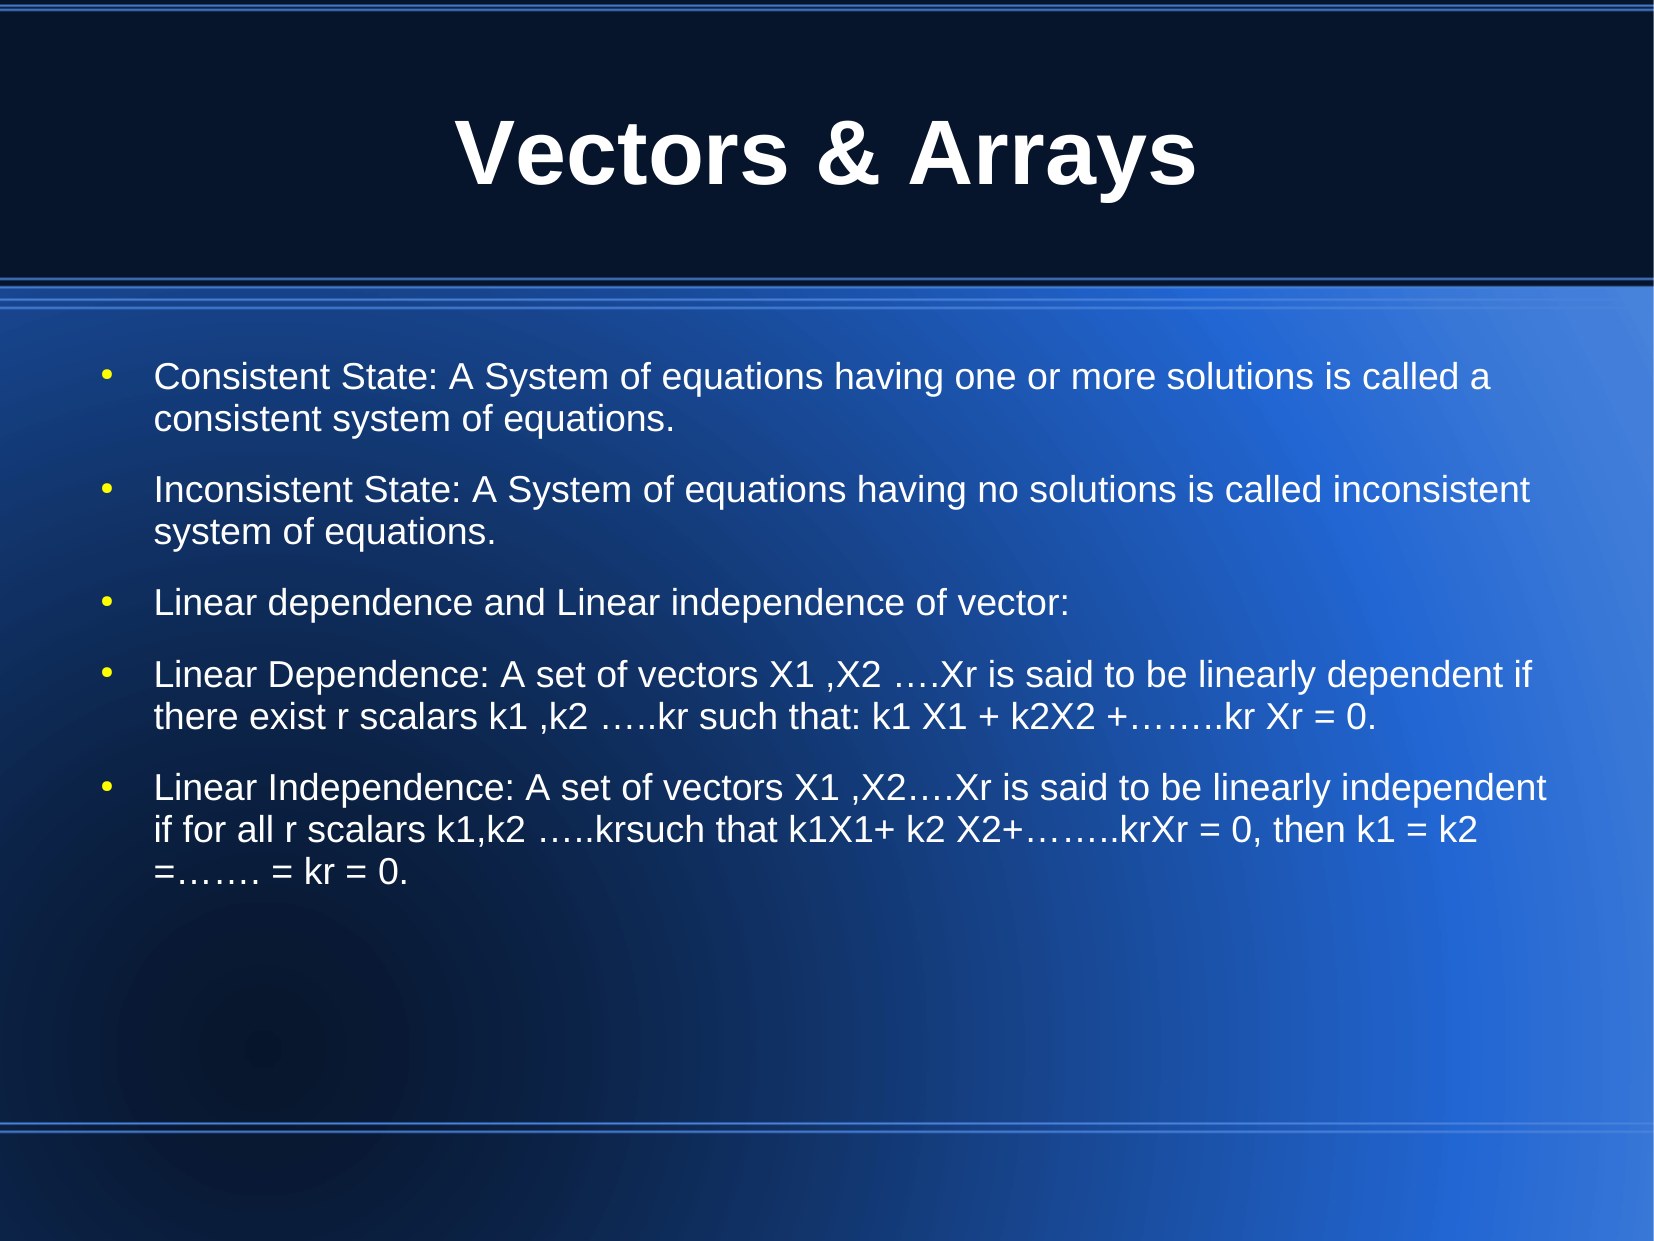

# Vectors & Arrays
Consistent State: A System of equations having one or more solutions is called a consistent system of equations.
Inconsistent State: A System of equations having no solutions is called inconsistent system of equations.
Linear dependence and Linear independence of vector:
Linear Dependence: A set of vectors X1 ,X2 ….Xr is said to be linearly dependent if there exist r scalars k1 ,k2 …..kr such that: k1 X1 + k2X2 +……..kr Xr = 0.
Linear Independence: A set of vectors X1 ,X2….Xr is said to be linearly independent if for all r scalars k1,k2 …..krsuch that k1X1+ k2 X2+……..krXr = 0, then k1 = k2 =……. = kr = 0.